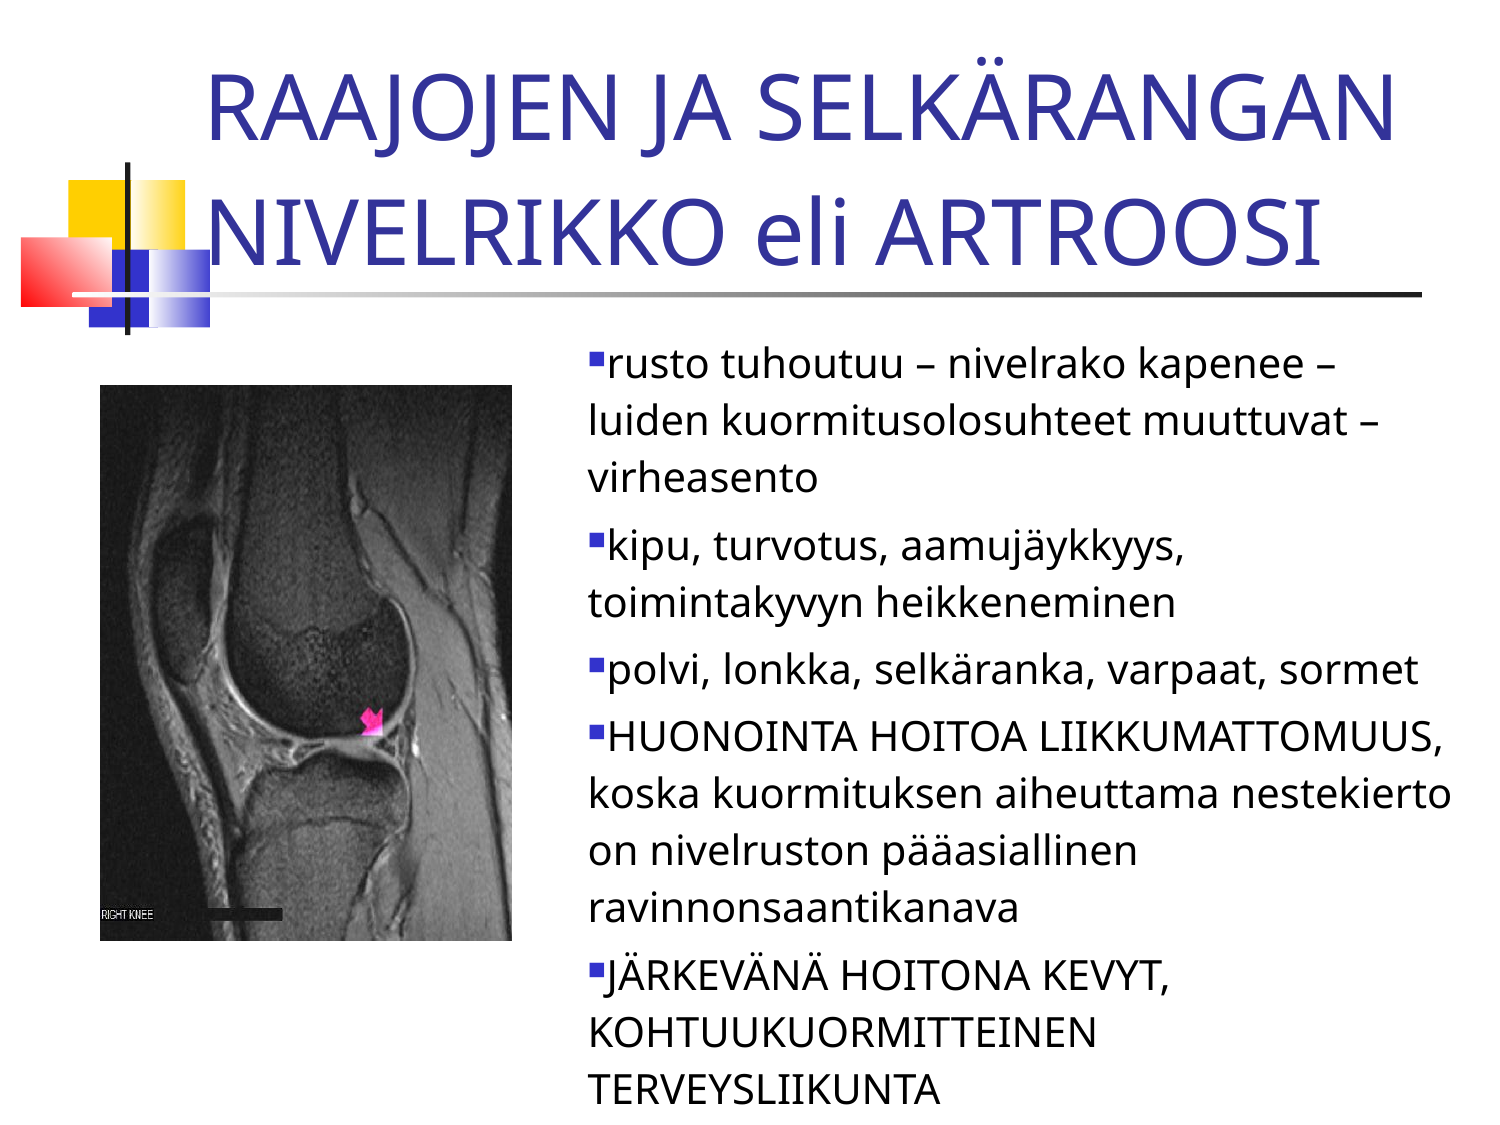

RAAJOJEN JA SELKÄRANGAN
NIVELRIKKO eli ARTROOSI
rusto tuhoutuu – nivelrako kapenee – luiden kuormitusolosuhteet muuttuvat – virheasento
kipu, turvotus, aamujäykkyys, toimintakyvyn heikkeneminen
polvi, lonkka, selkäranka, varpaat, sormet
HUONOINTA HOITOA LIIKKUMATTOMUUS, koska kuormituksen aiheuttama nestekierto on nivelruston pääasiallinen ravinnonsaantikanava
JÄRKEVÄNÄ HOITONA KEVYT, KOHTUUKUORMITTEINEN TERVEYSLIIKUNTA